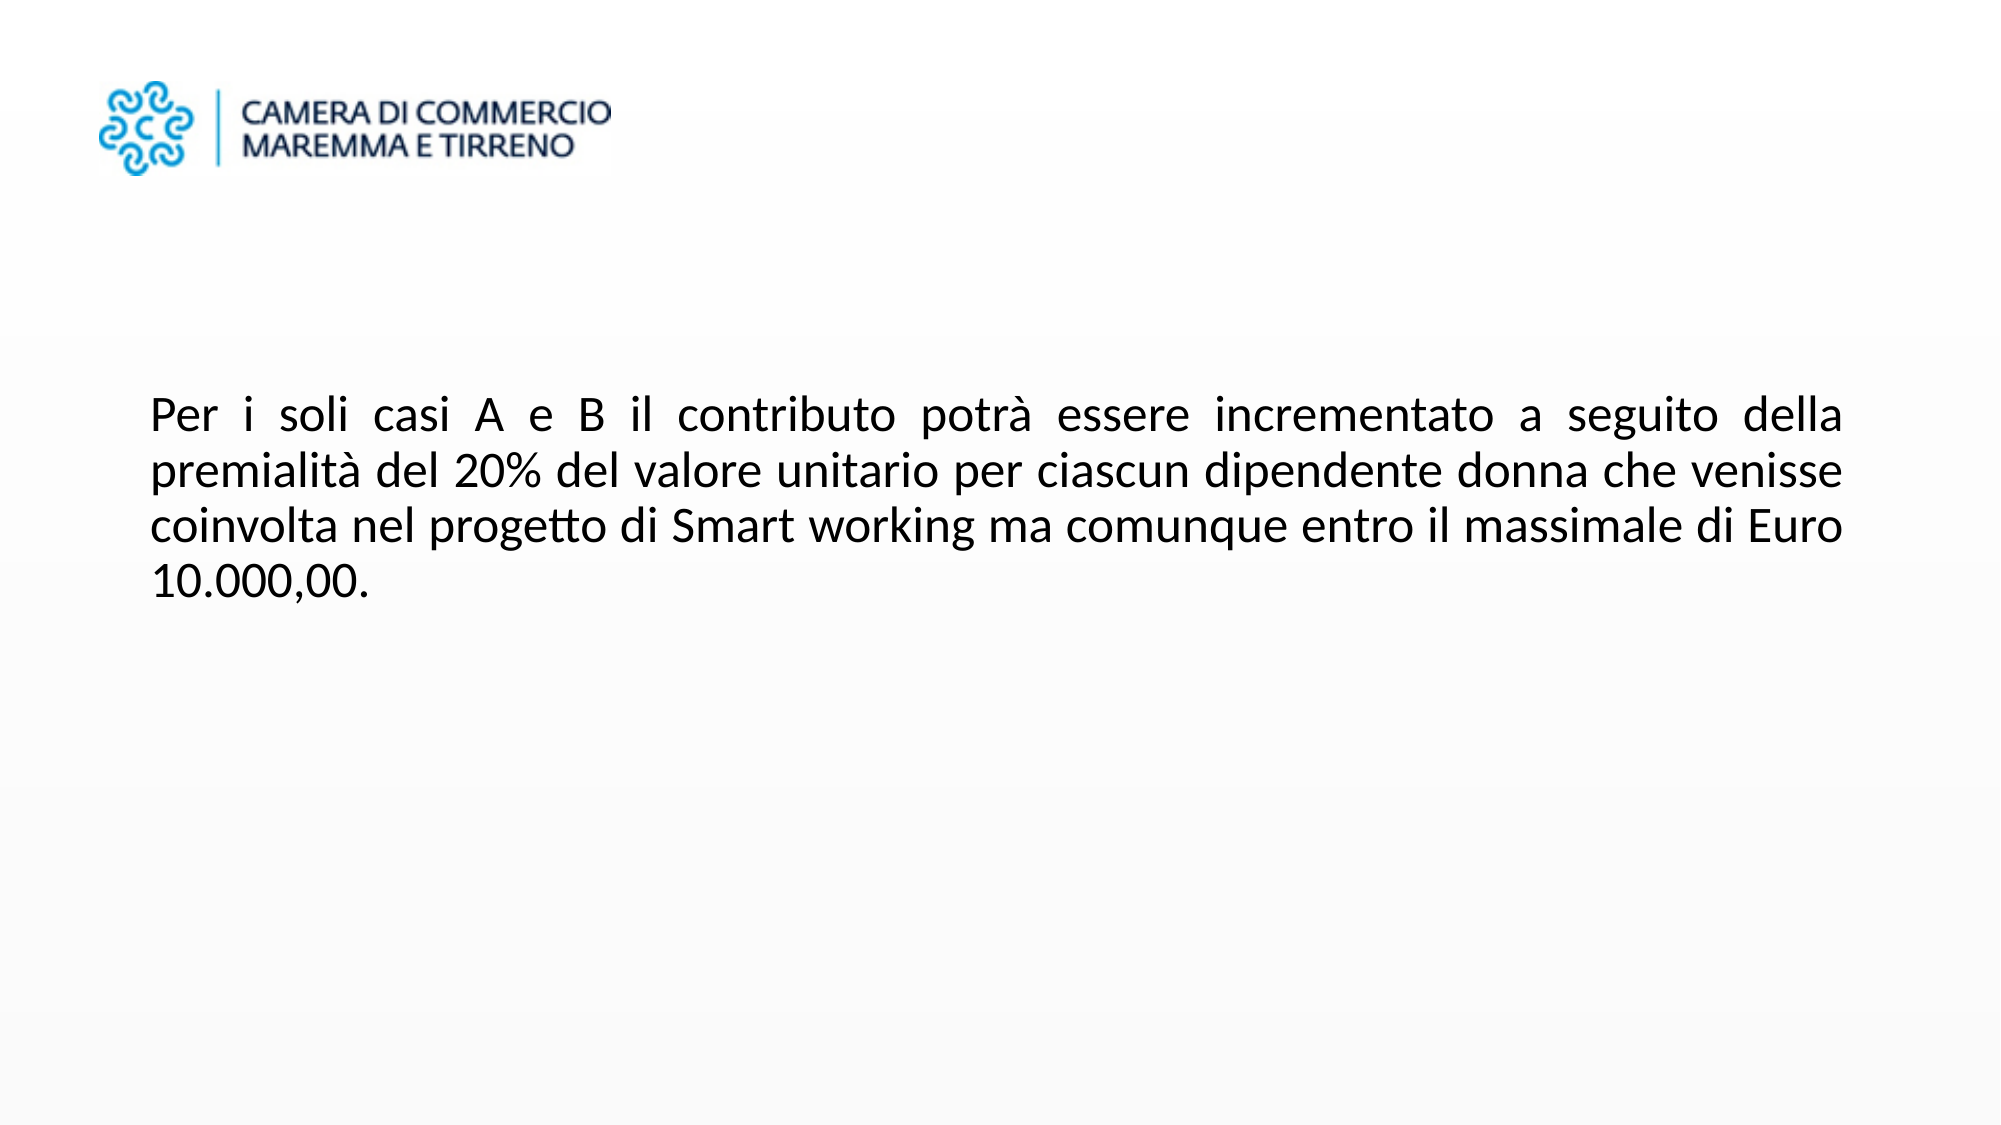

# Per i soli casi A e B il contributo potrà essere incrementato a seguito della premialità del 20% del valore unitario per ciascun dipendente donna che venisse coinvolta nel progetto di Smart working ma comunque entro il massimale di Euro 10.000,00.